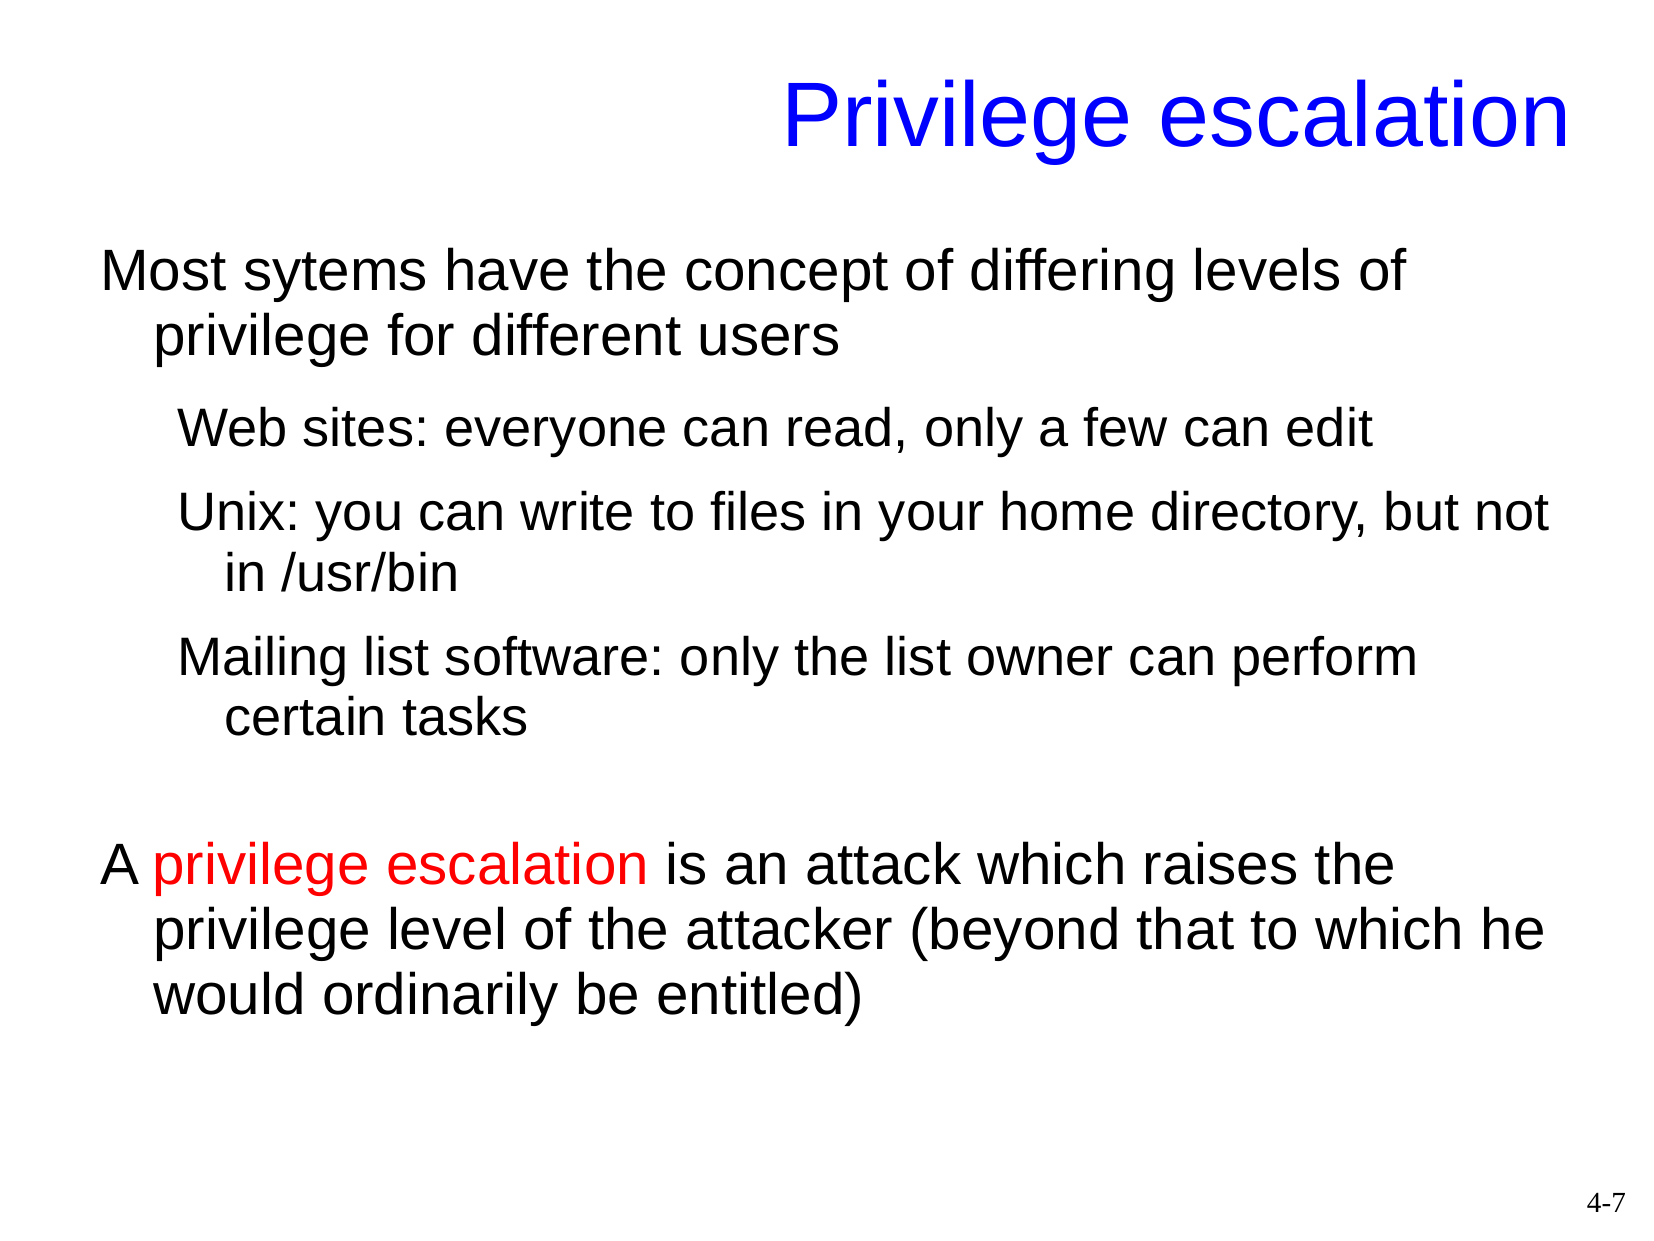

# Privilege escalation
Most sytems have the concept of differing levels of privilege for different users
Web sites: everyone can read, only a few can edit
Unix: you can write to files in your home directory, but not in /usr/bin
Mailing list software: only the list owner can perform certain tasks
A privilege escalation is an attack which raises the privilege level of the attacker (beyond that to which he would ordinarily be entitled)